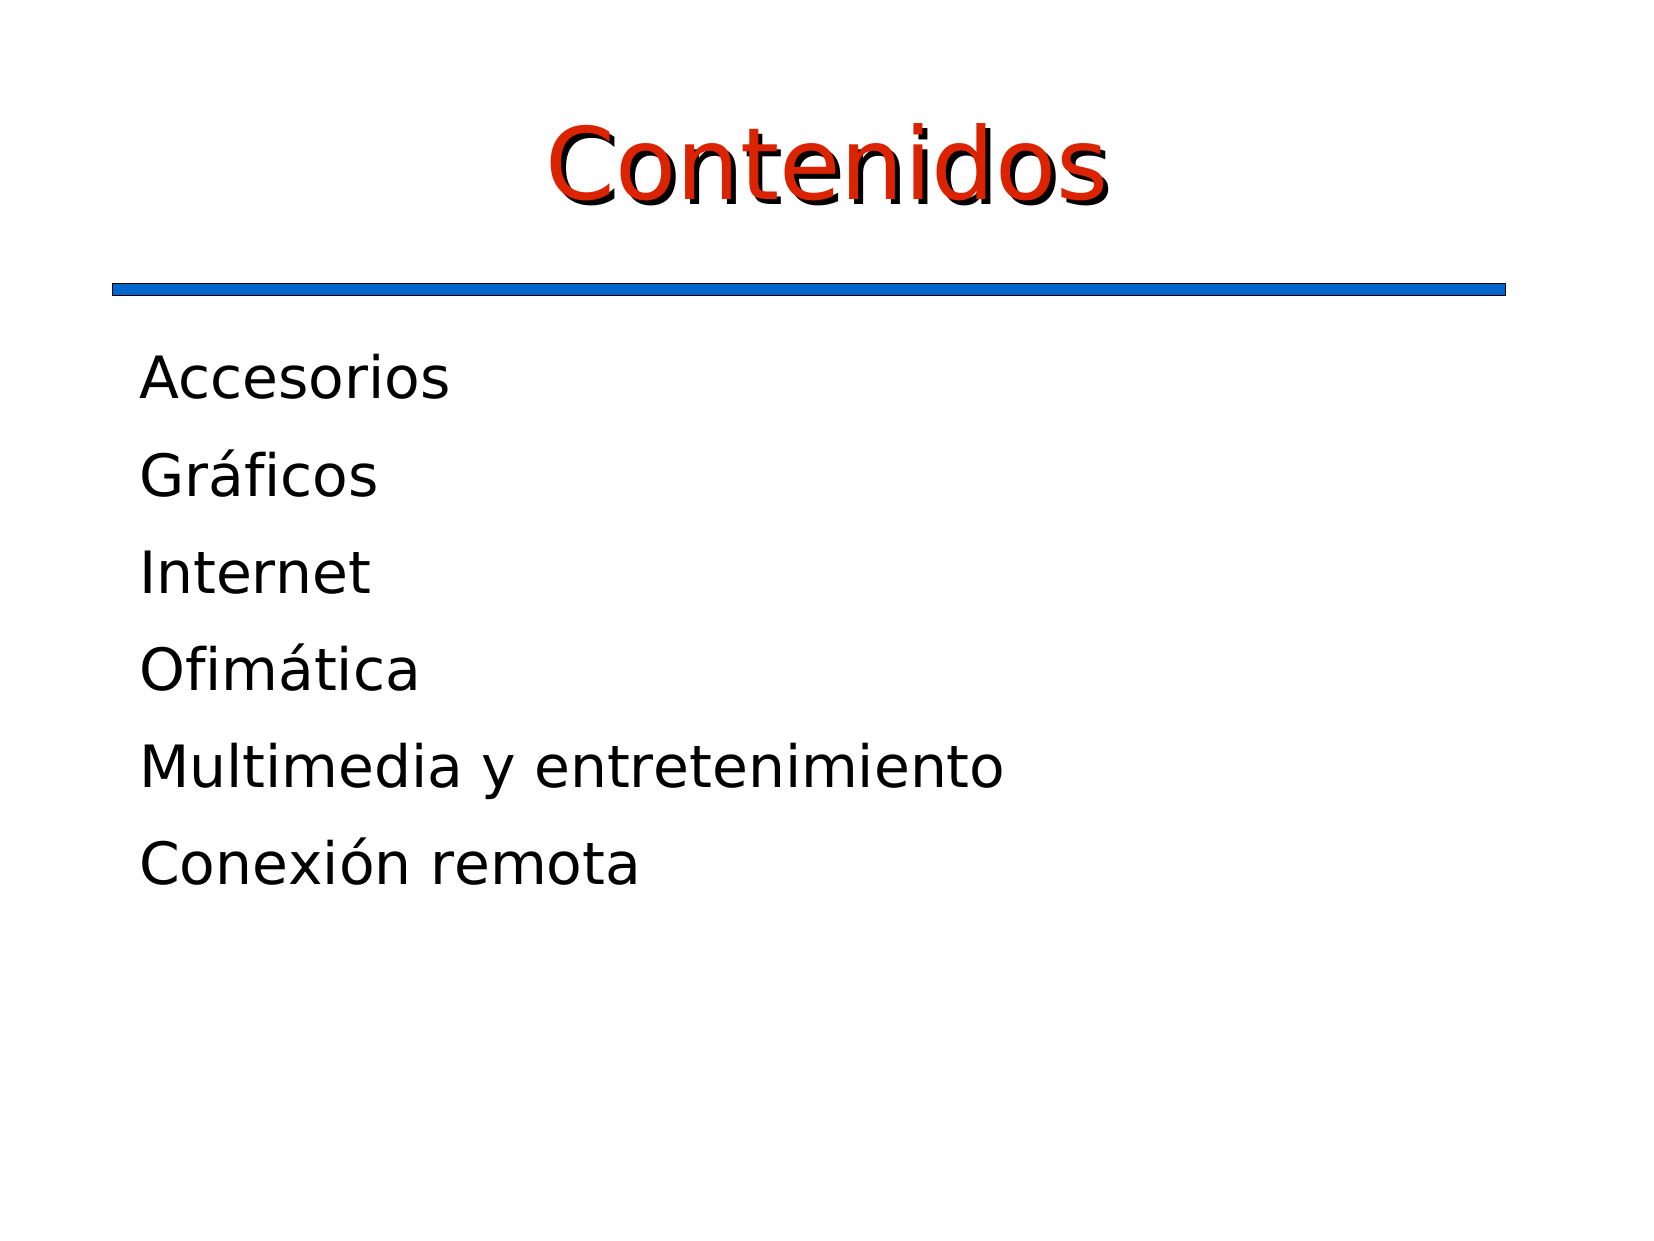

# Contenidos
Accesorios
Gráficos
Internet
Ofimática
Multimedia y entretenimiento
Conexión remota